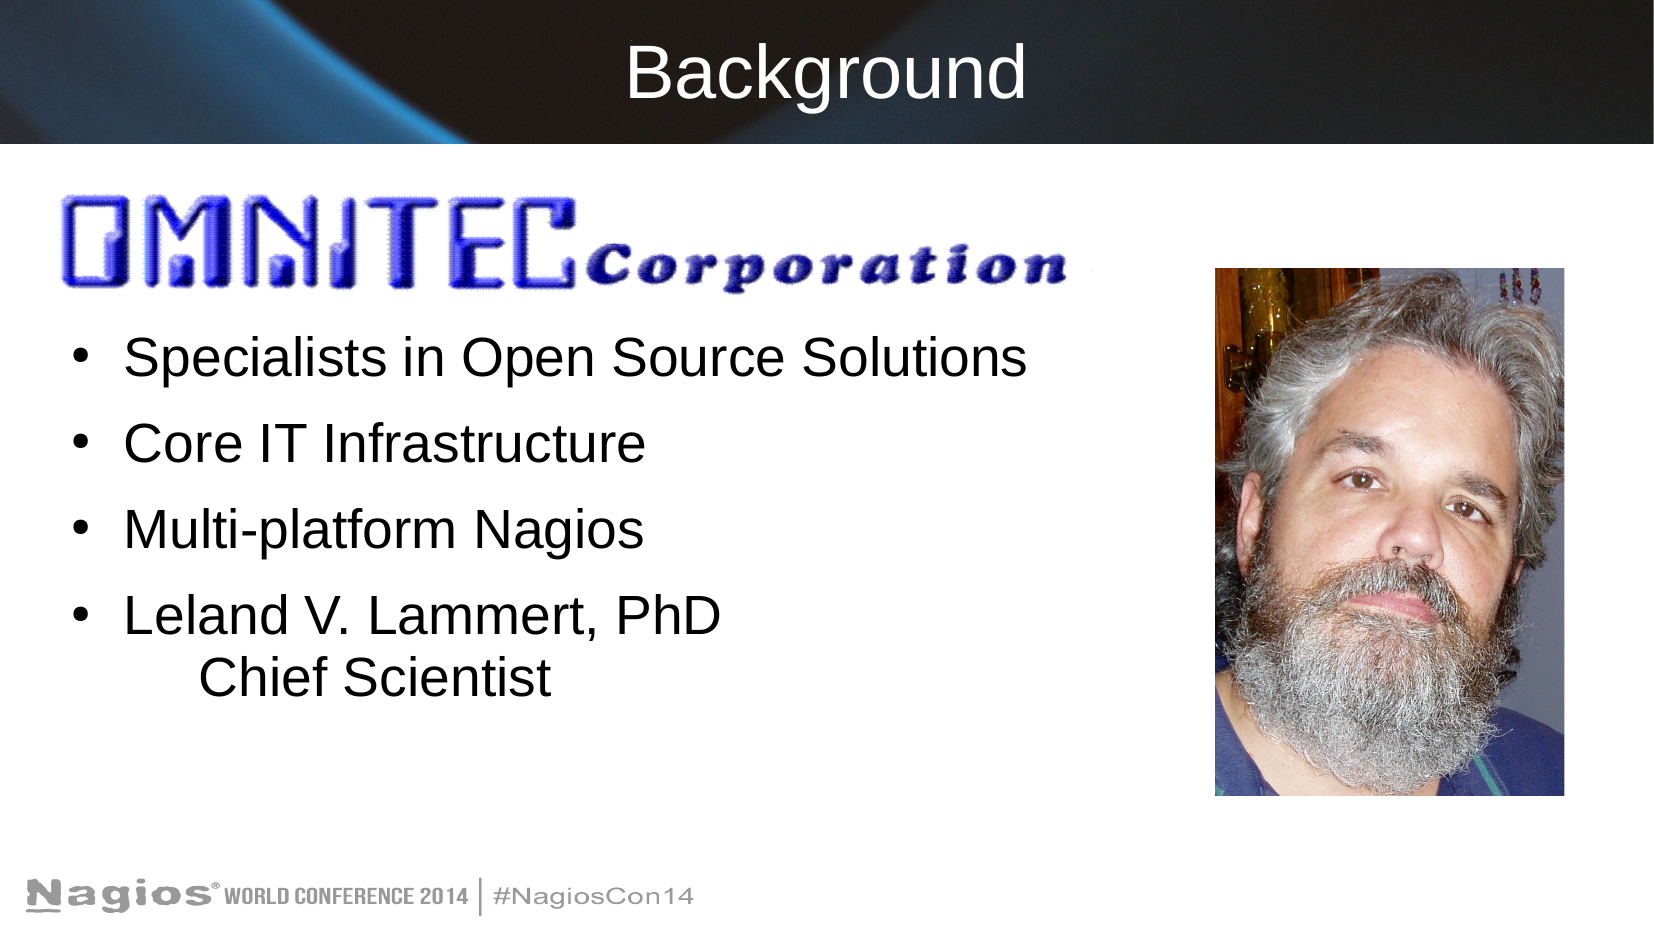

# Background
Specialists in Open Source Solutions
Core IT Infrastructure
Multi-platform Nagios
Leland V. Lammert, PhD
	Chief Scientist